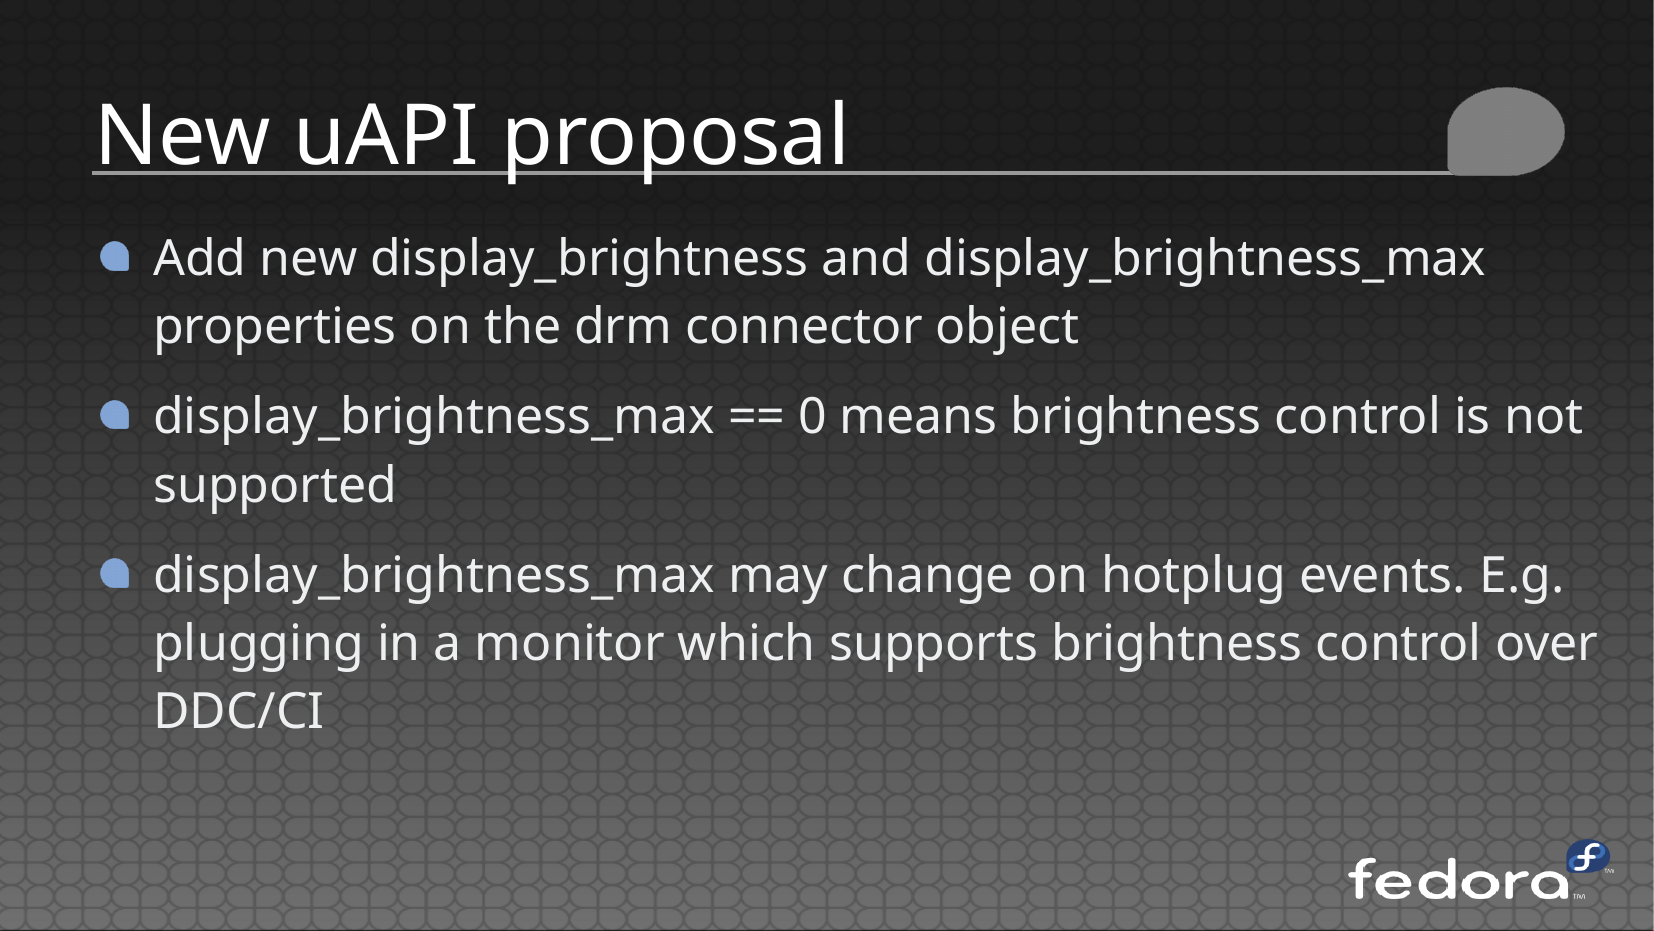

New uAPI proposal
# Add new display_brightness and display_brightness_max properties on the drm connector object
display_brightness_max == 0 means brightness control is not supported
display_brightness_max may change on hotplug events. E.g. plugging in a monitor which supports brightness control over DDC/CI